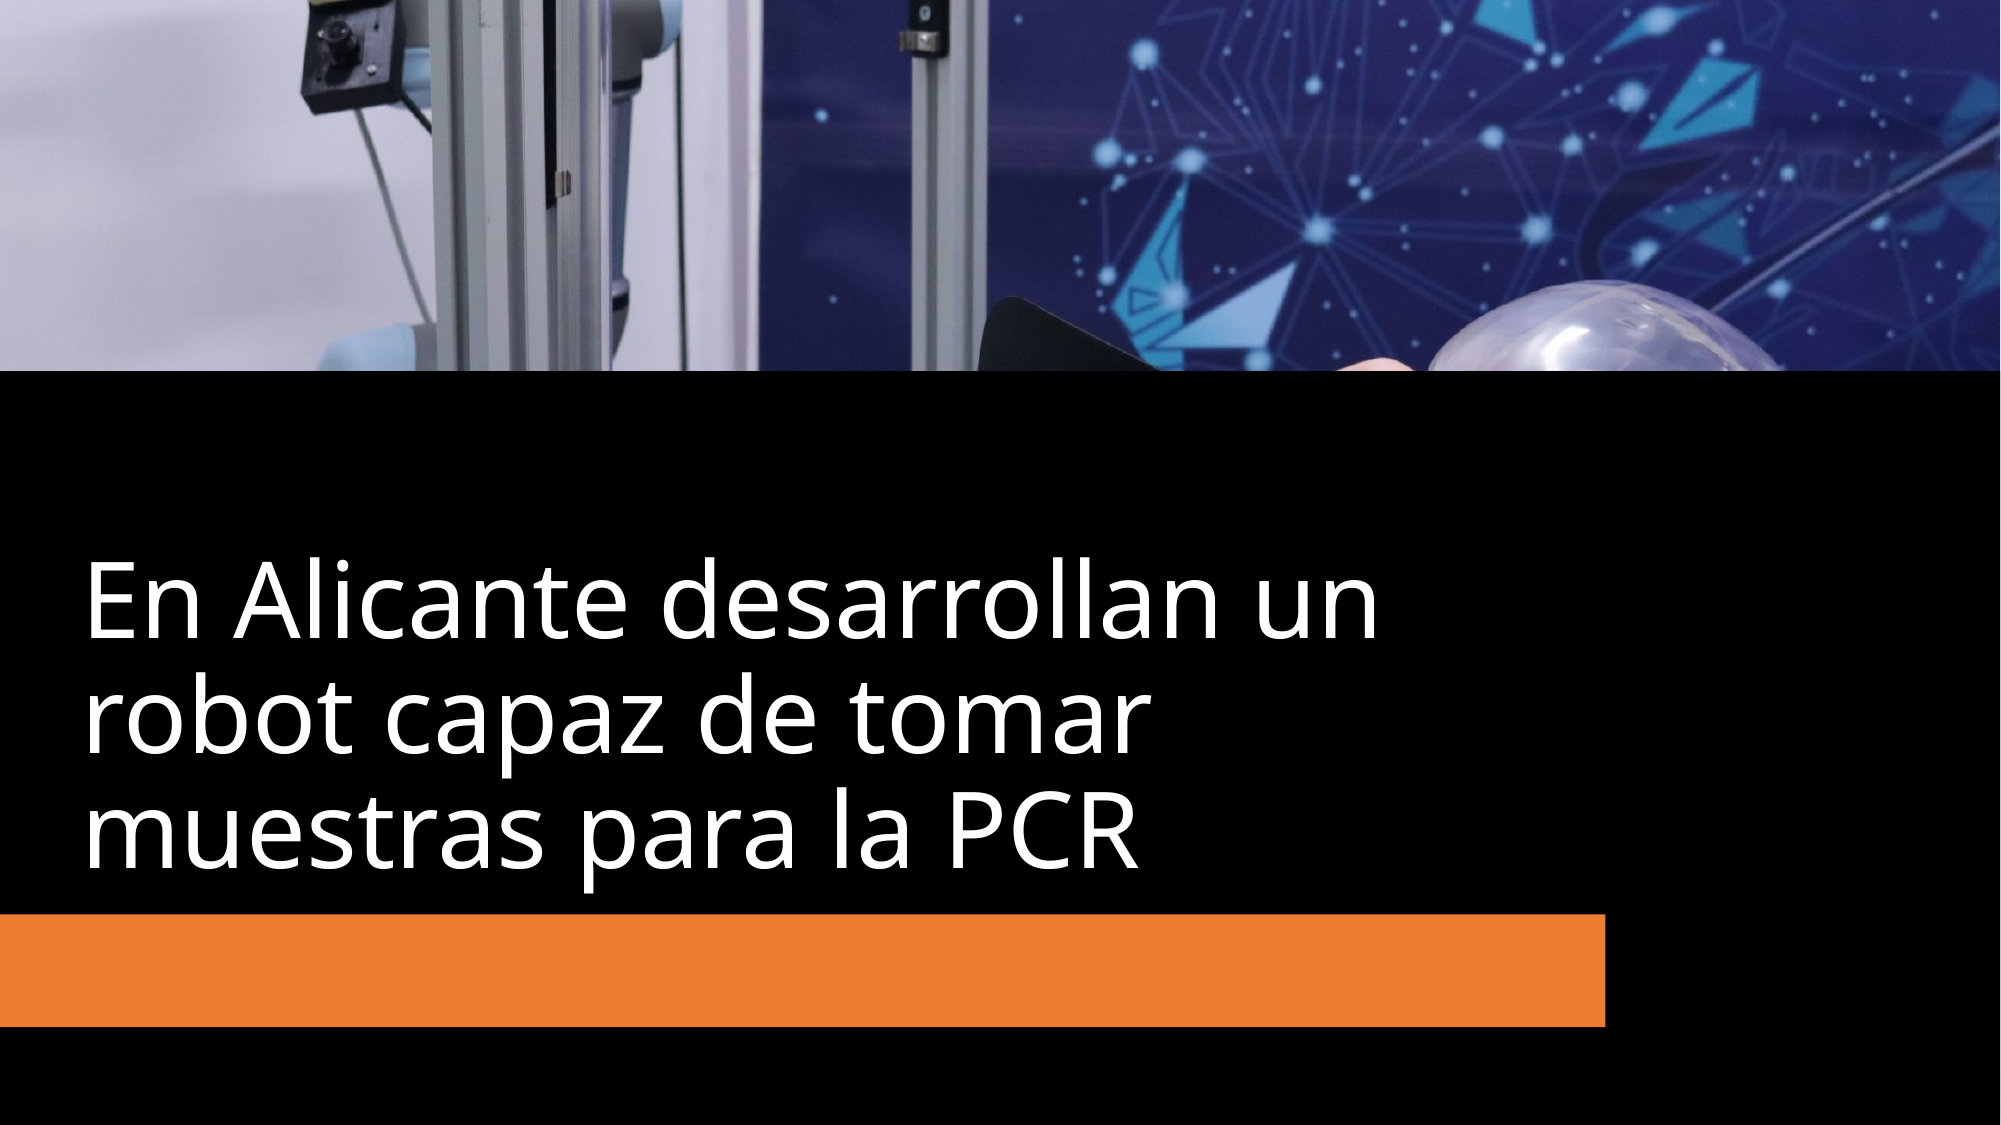

# En Alicante desarrollan un robot capaz de tomar muestras para la PCR